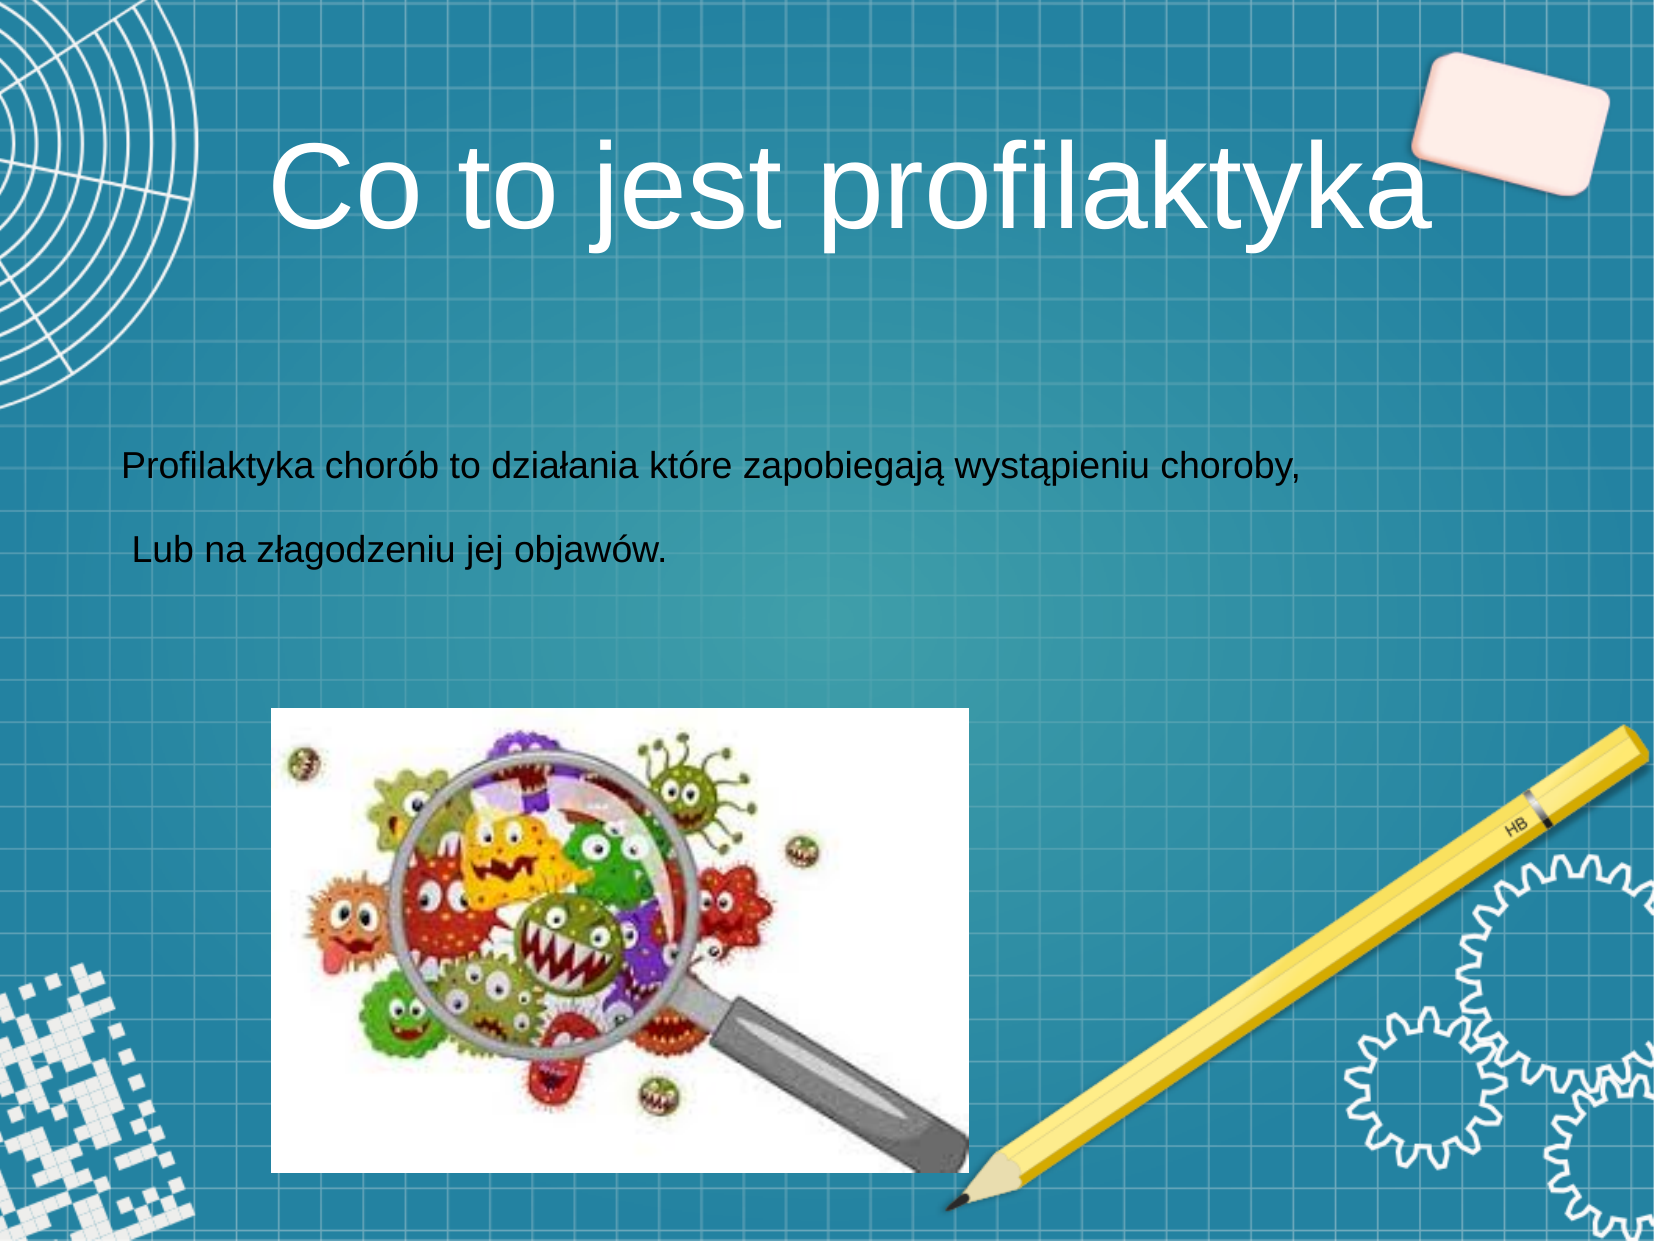

# Co to jest profilaktyka
Profilaktyka chorób to działania które zapobiegają wystąpieniu choroby,
 Lub na złagodzeniu jej objawów.